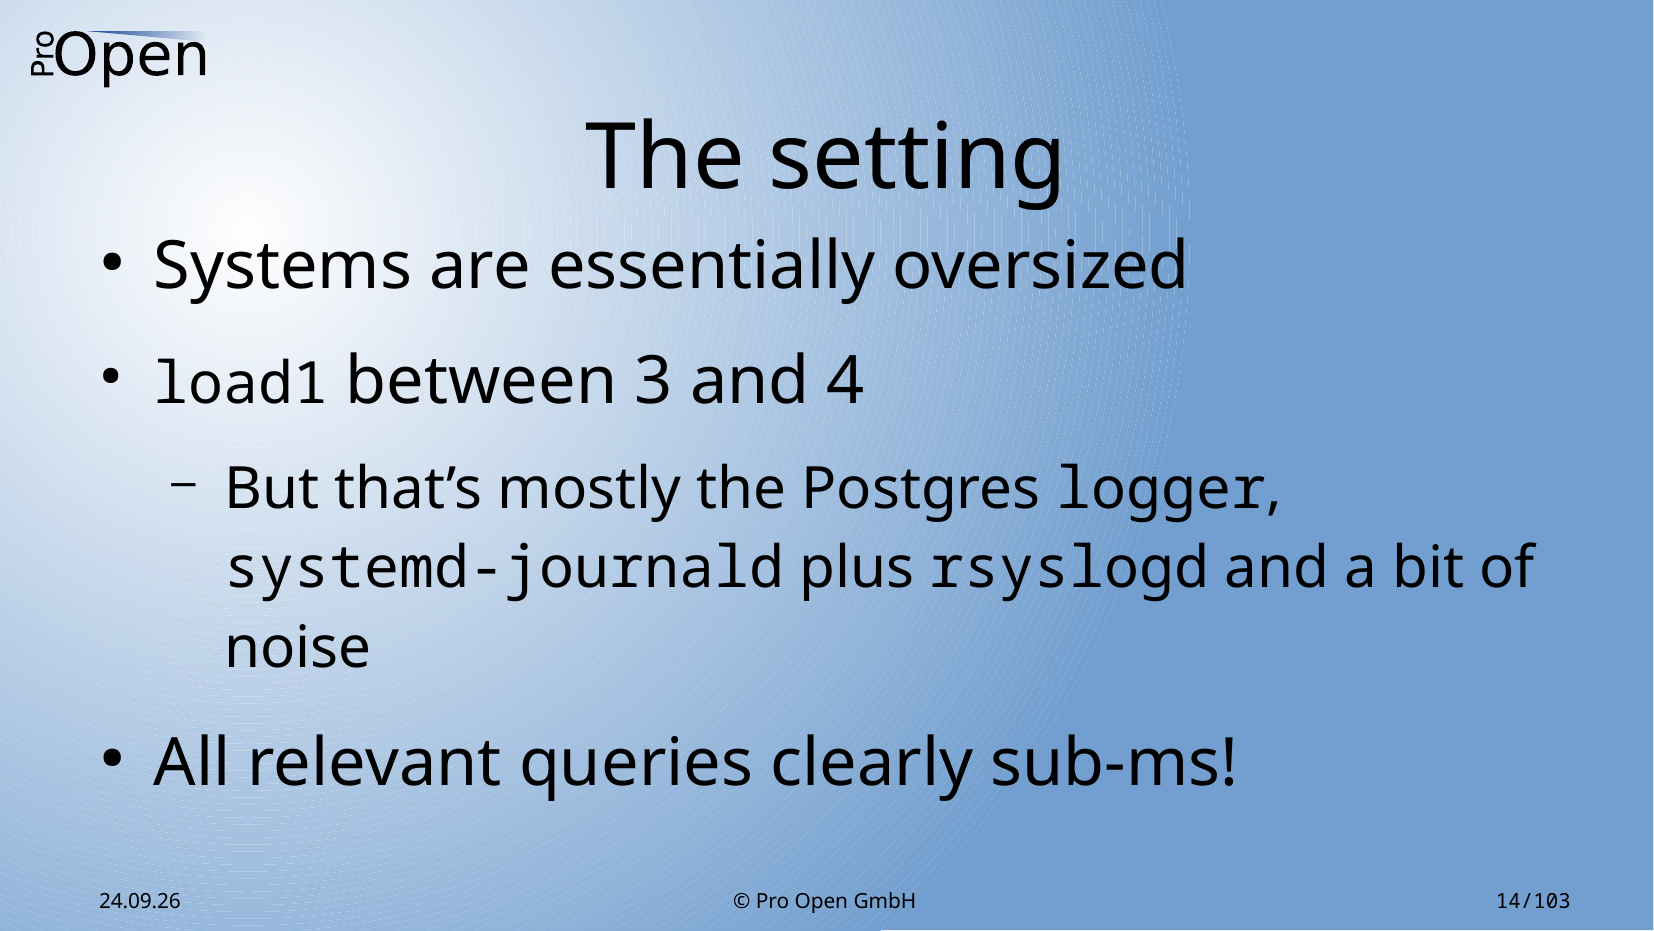

# The setting
Systems are essentially oversized
load1 between 3 and 4
But that’s mostly the Postgres logger,
systemd-journald plus rsyslogd and a bit of noise
All relevant queries clearly sub-ms!
© Pro Open GmbH
14